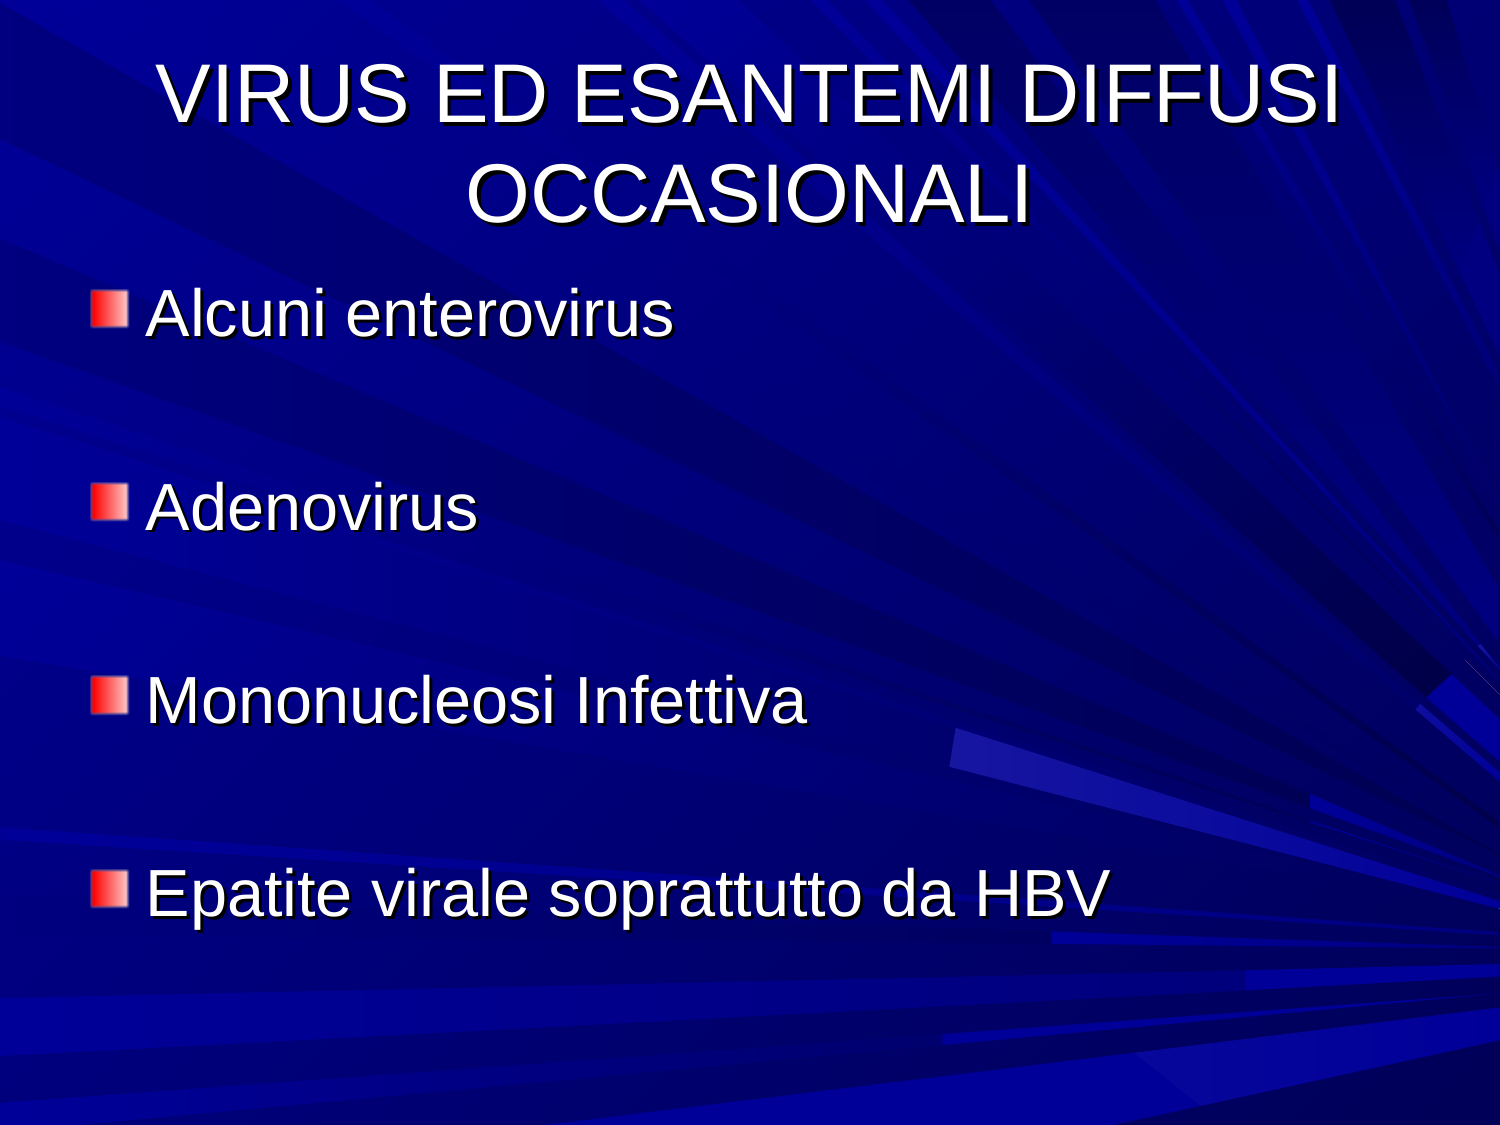

# VIRUS ED ESANTEMI DIFFUSI OCCASIONALI
Alcuni enterovirus
Adenovirus
Mononucleosi Infettiva
Epatite virale soprattutto da HBV